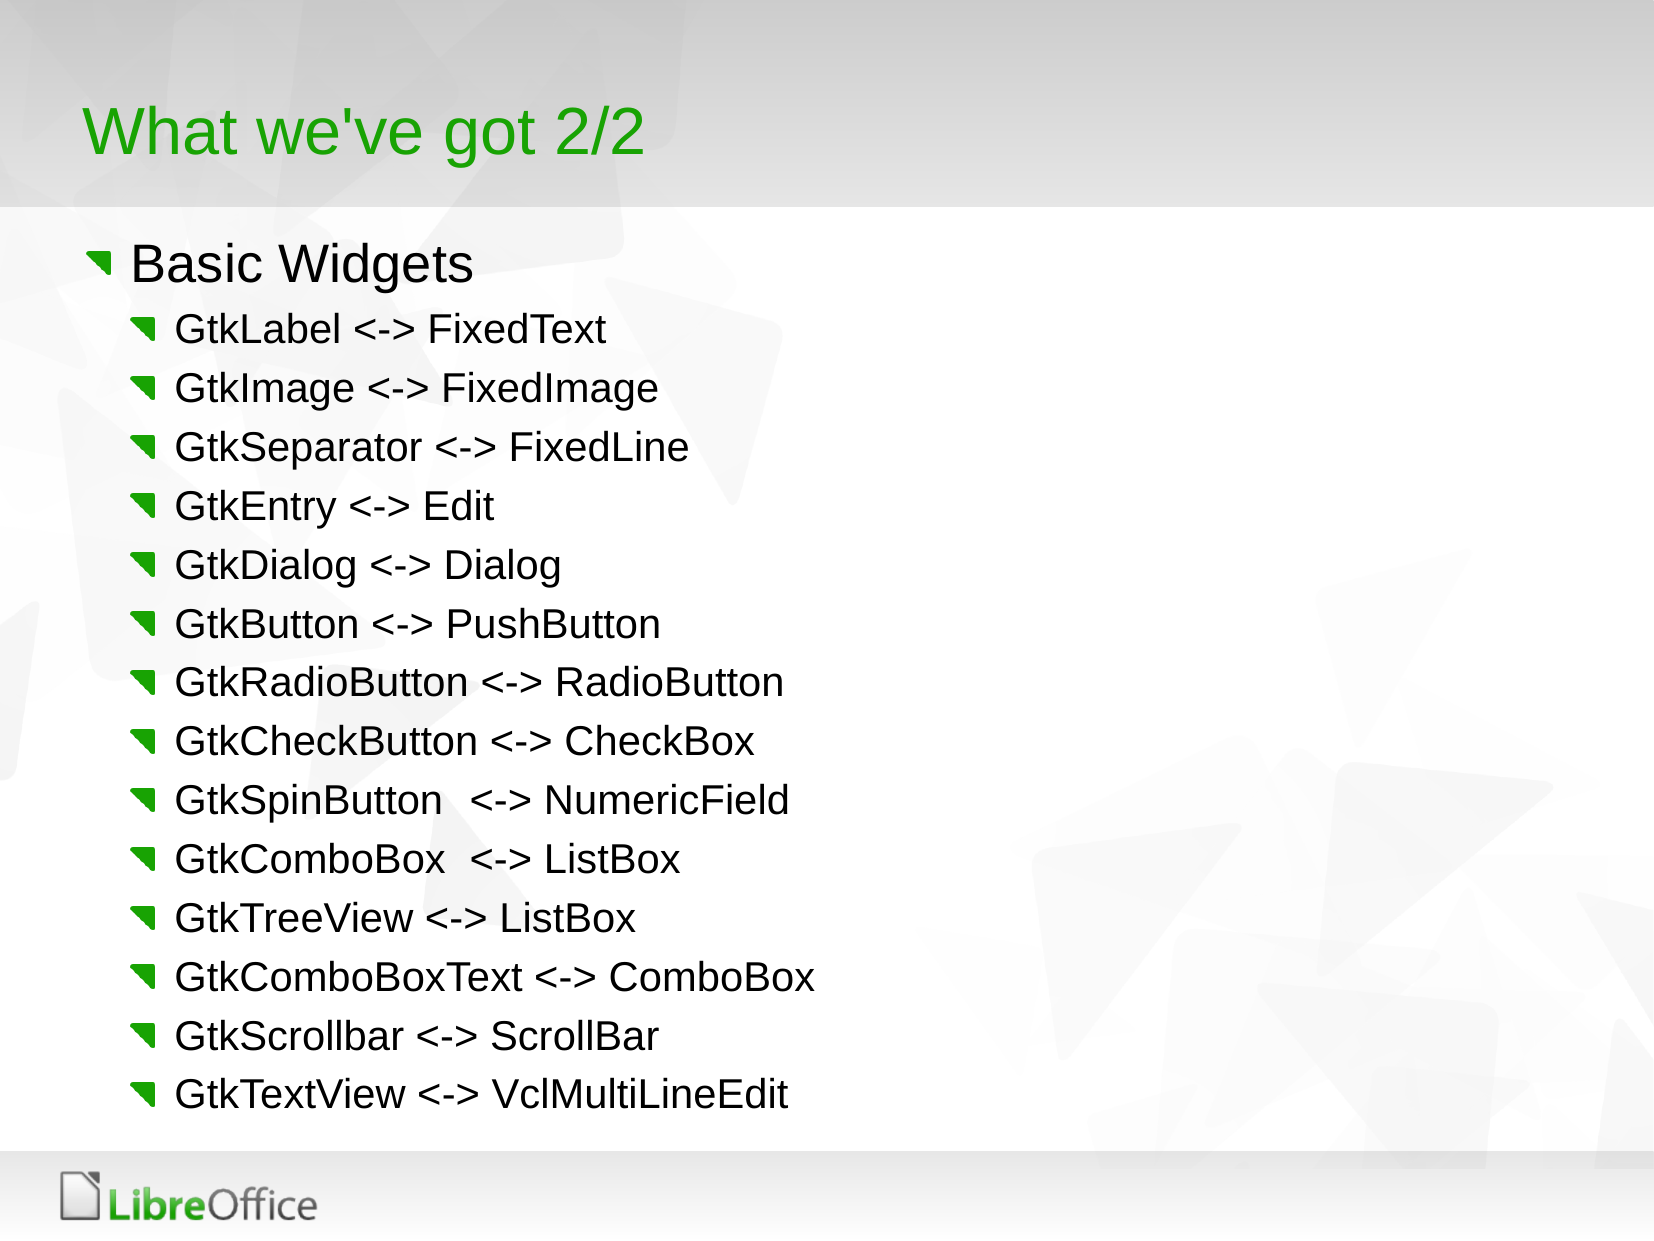

# What we've got 2/2
Basic Widgets
GtkLabel <-> FixedText
GtkImage <-> FixedImage
GtkSeparator <-> FixedLine
GtkEntry <-> Edit
GtkDialog <-> Dialog
GtkButton <-> PushButton
GtkRadioButton <-> RadioButton
GtkCheckButton <-> CheckBox
GtkSpinButton 	<-> NumericField
GtkComboBox 	<-> ListBox
GtkTreeView <-> ListBox
GtkComboBoxText <-> ComboBox
GtkScrollbar <-> ScrollBar
GtkTextView <-> VclMultiLineEdit